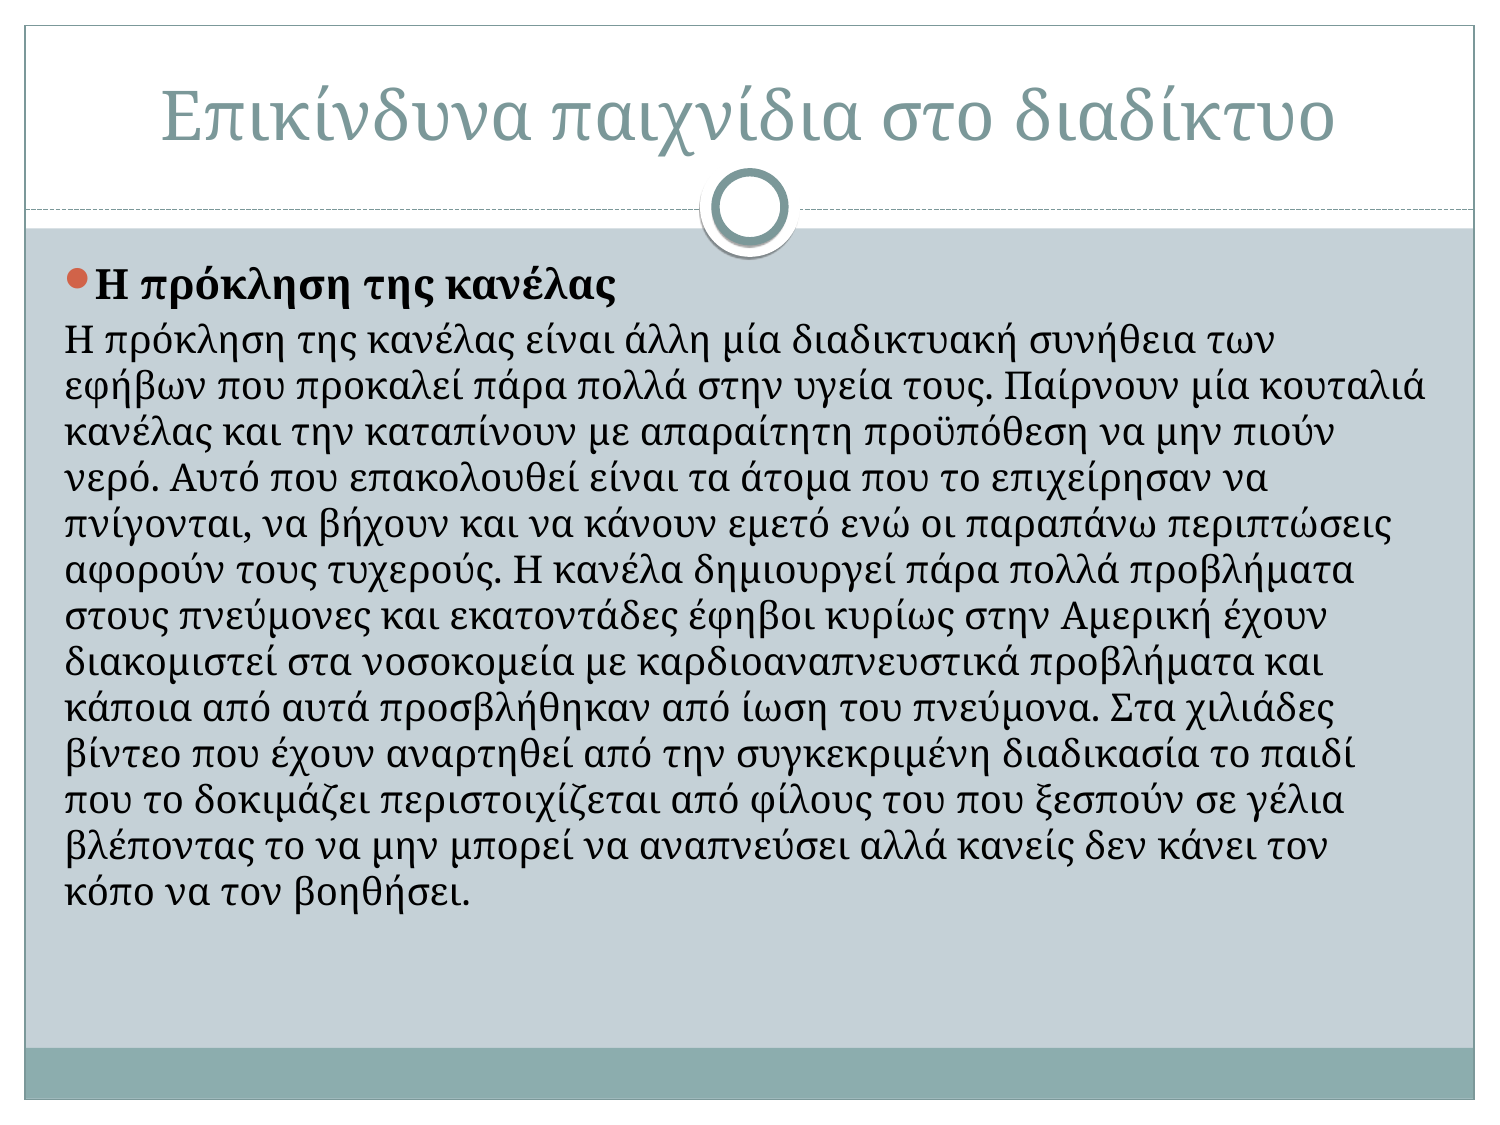

# Επικίνδυνα παιχνίδια στο διαδίκτυο
 Η πρόκληση της κανέλας
Η πρόκληση της κανέλας είναι άλλη μία διαδικτυακή συνήθεια των εφήβων που προκαλεί πάρα πολλά στην υγεία τους. Παίρνουν μία κουταλιά κανέλας και την καταπίνουν με απαραίτητη προϋπόθεση να μην πιούν νερό. Αυτό που επακολουθεί είναι τα άτομα που το επιχείρησαν να πνίγονται, να βήχουν και να κάνουν εμετό ενώ οι παραπάνω περιπτώσεις αφορούν τους τυχερούς. Η κανέλα δημιουργεί πάρα πολλά προβλήματα στους πνεύμονες και εκατοντάδες έφηβοι κυρίως στην Αμερική έχουν διακομιστεί στα νοσοκομεία με καρδιοαναπνευστικά προβλήματα και κάποια από αυτά προσβλήθηκαν από ίωση του πνεύμονα. Στα χιλιάδες βίντεο που έχουν αναρτηθεί από την συγκεκριμένη διαδικασία το παιδί που το δοκιμάζει περιστοιχίζεται από φίλους του που ξεσπούν σε γέλια βλέποντας το να μην μπορεί να αναπνεύσει αλλά κανείς δεν κάνει τον κόπο να τον βοηθήσει.